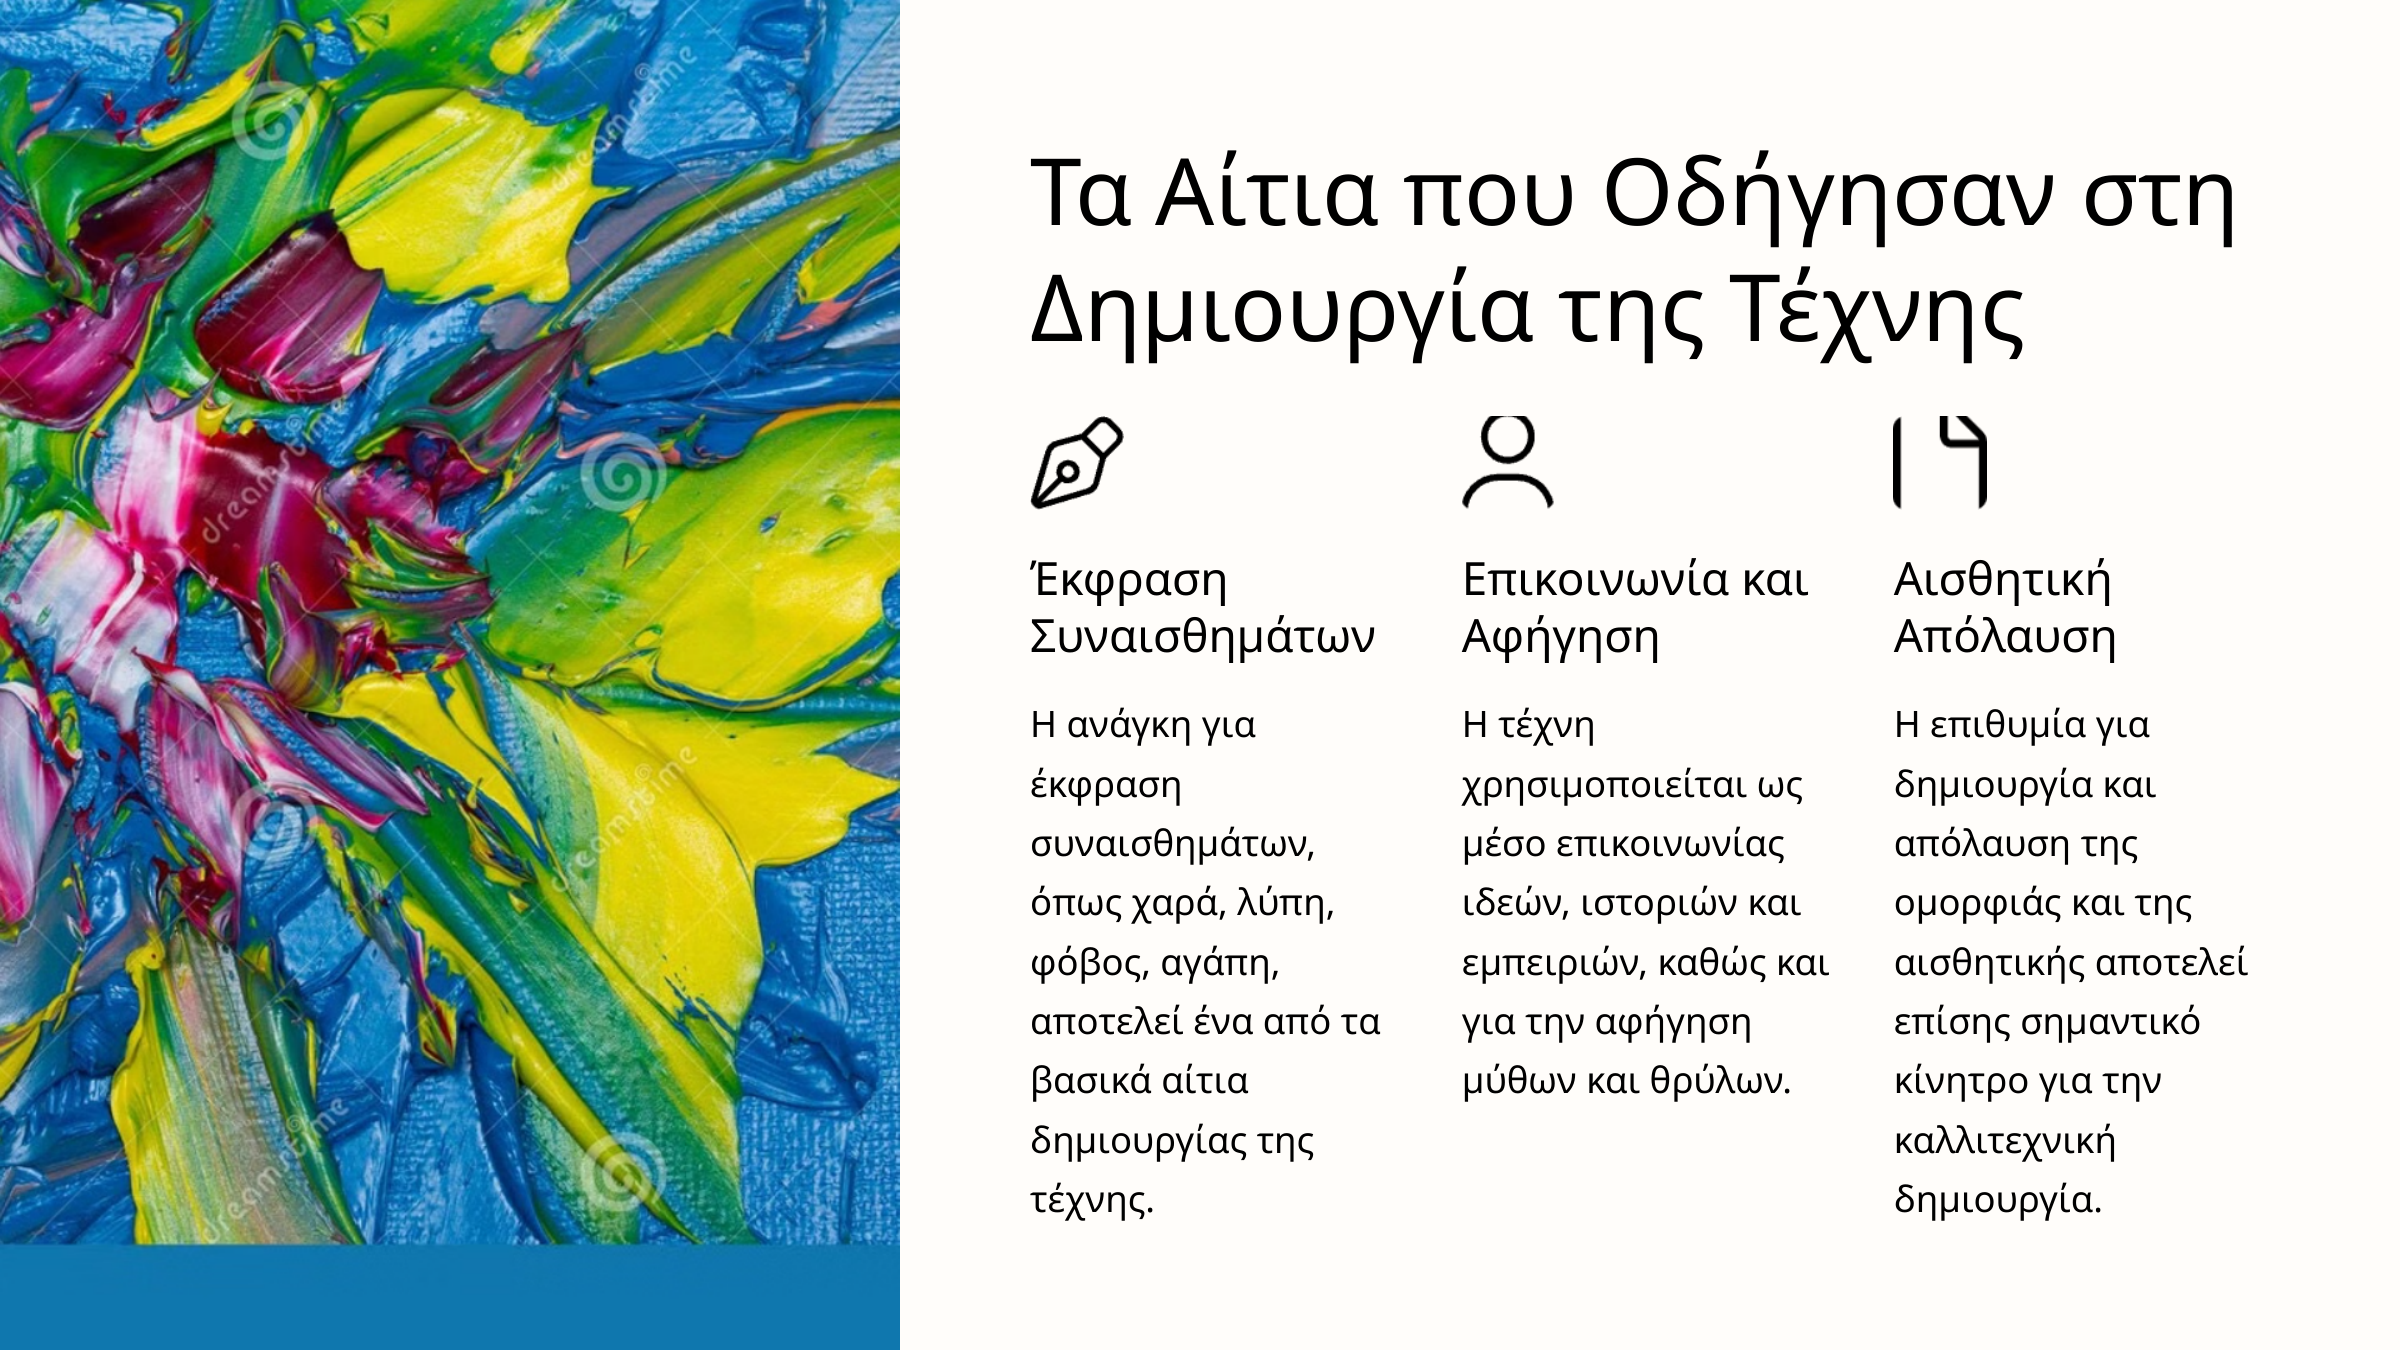

Τα Αίτια που Οδήγησαν στη Δημιουργία της Τέχνης
Έκφραση Συναισθημάτων
Επικοινωνία και Αφήγηση
Αισθητική Απόλαυση
Η ανάγκη για έκφραση συναισθημάτων, όπως χαρά, λύπη, φόβος, αγάπη, αποτελεί ένα από τα βασικά αίτια δημιουργίας της τέχνης.
Η τέχνη χρησιμοποιείται ως μέσο επικοινωνίας ιδεών, ιστοριών και εμπειριών, καθώς και για την αφήγηση μύθων και θρύλων.
Η επιθυμία για δημιουργία και απόλαυση της ομορφιάς και της αισθητικής αποτελεί επίσης σημαντικό κίνητρο για την καλλιτεχνική δημιουργία.